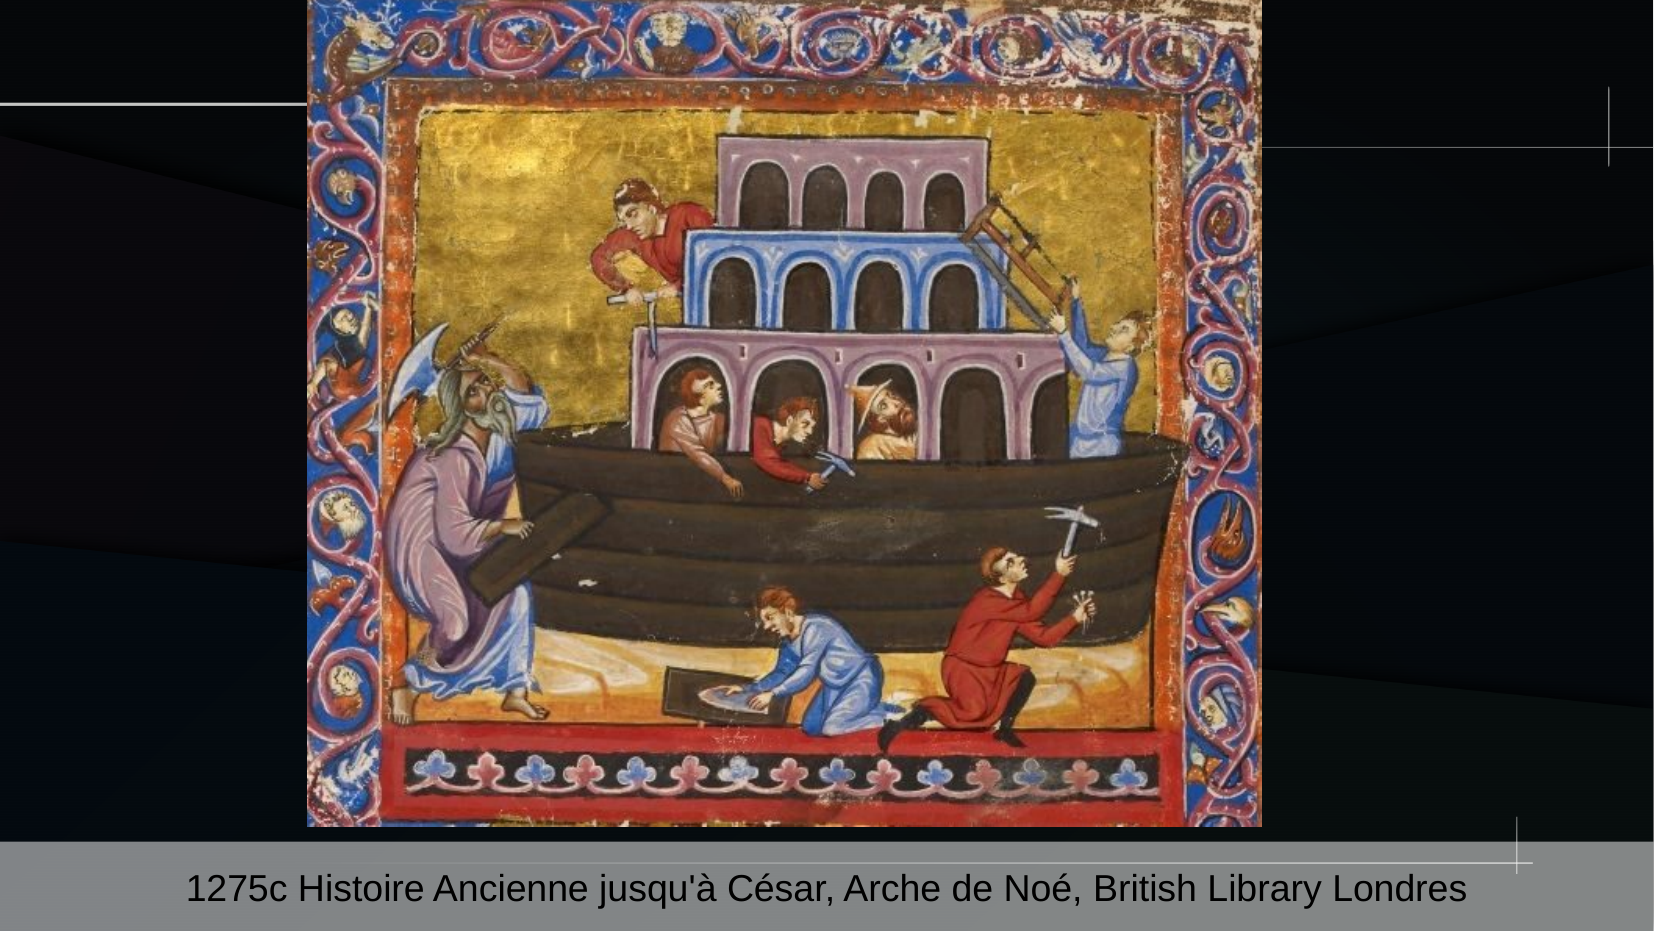

1275c Histoire Ancienne jusqu'à César, Arche de Noé, British Library Londres